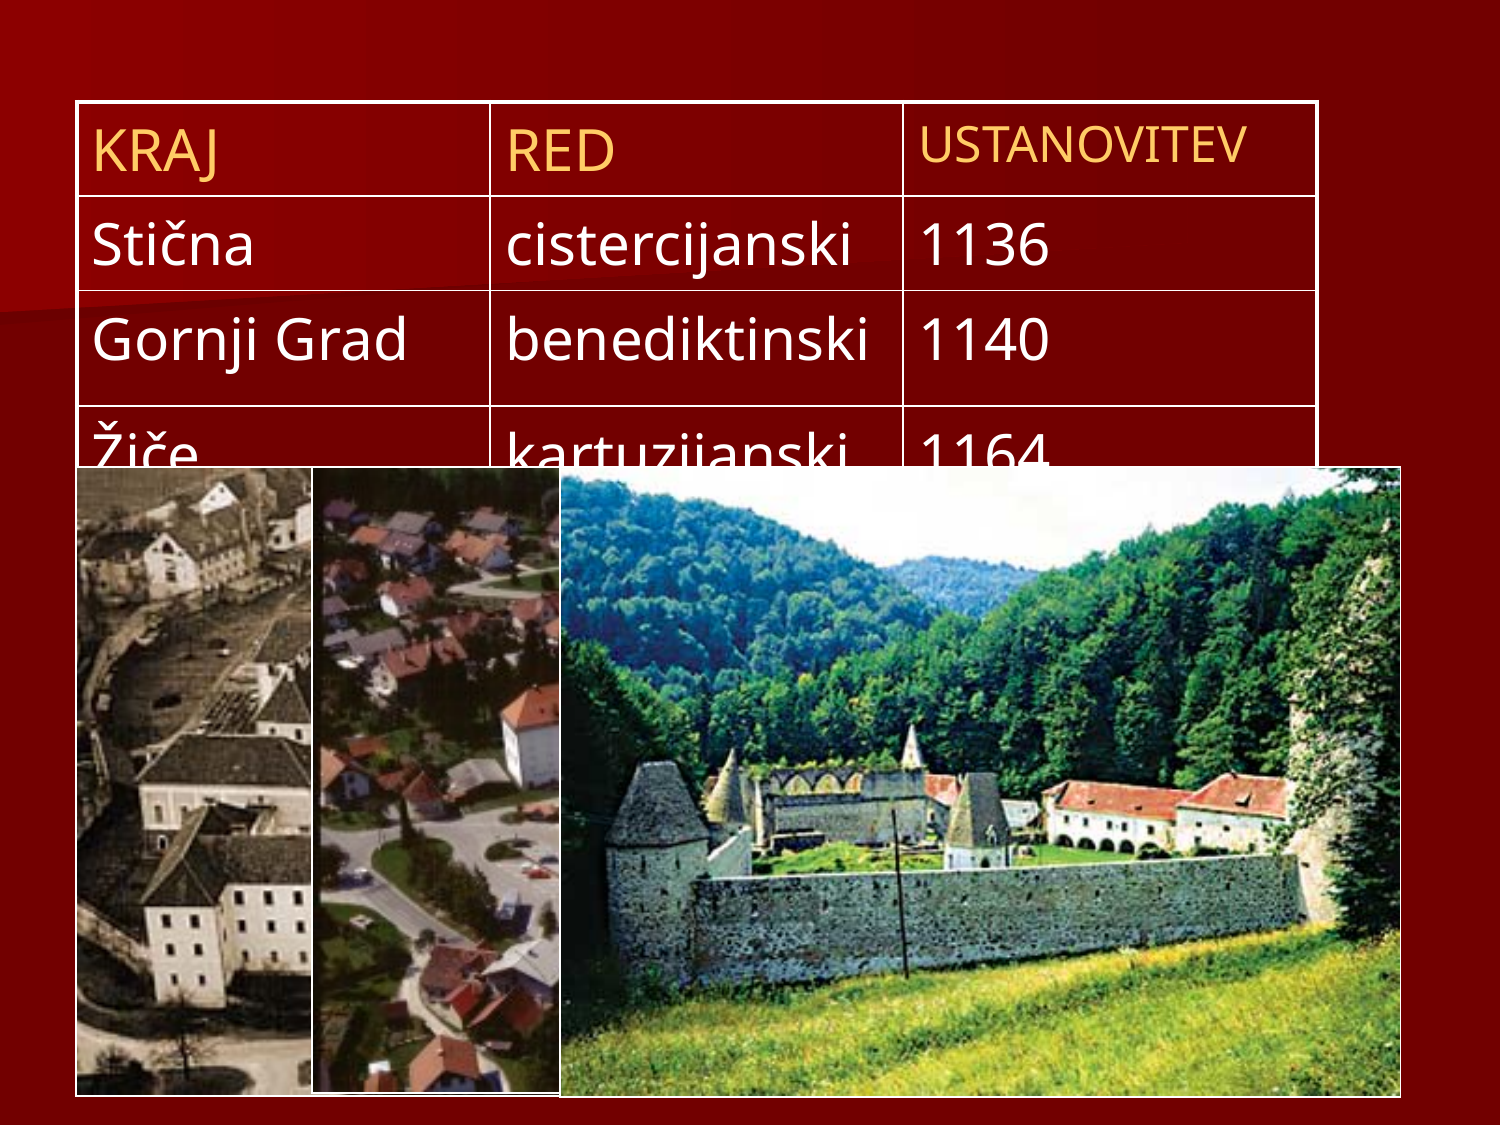

| KRAJ | RED | USTANOVITEV |
| --- | --- | --- |
| Stična | cistercijanski | 1136 |
| Gornji Grad | benediktinski | 1140 |
| Žiče | kartuzijanski | 1164 |